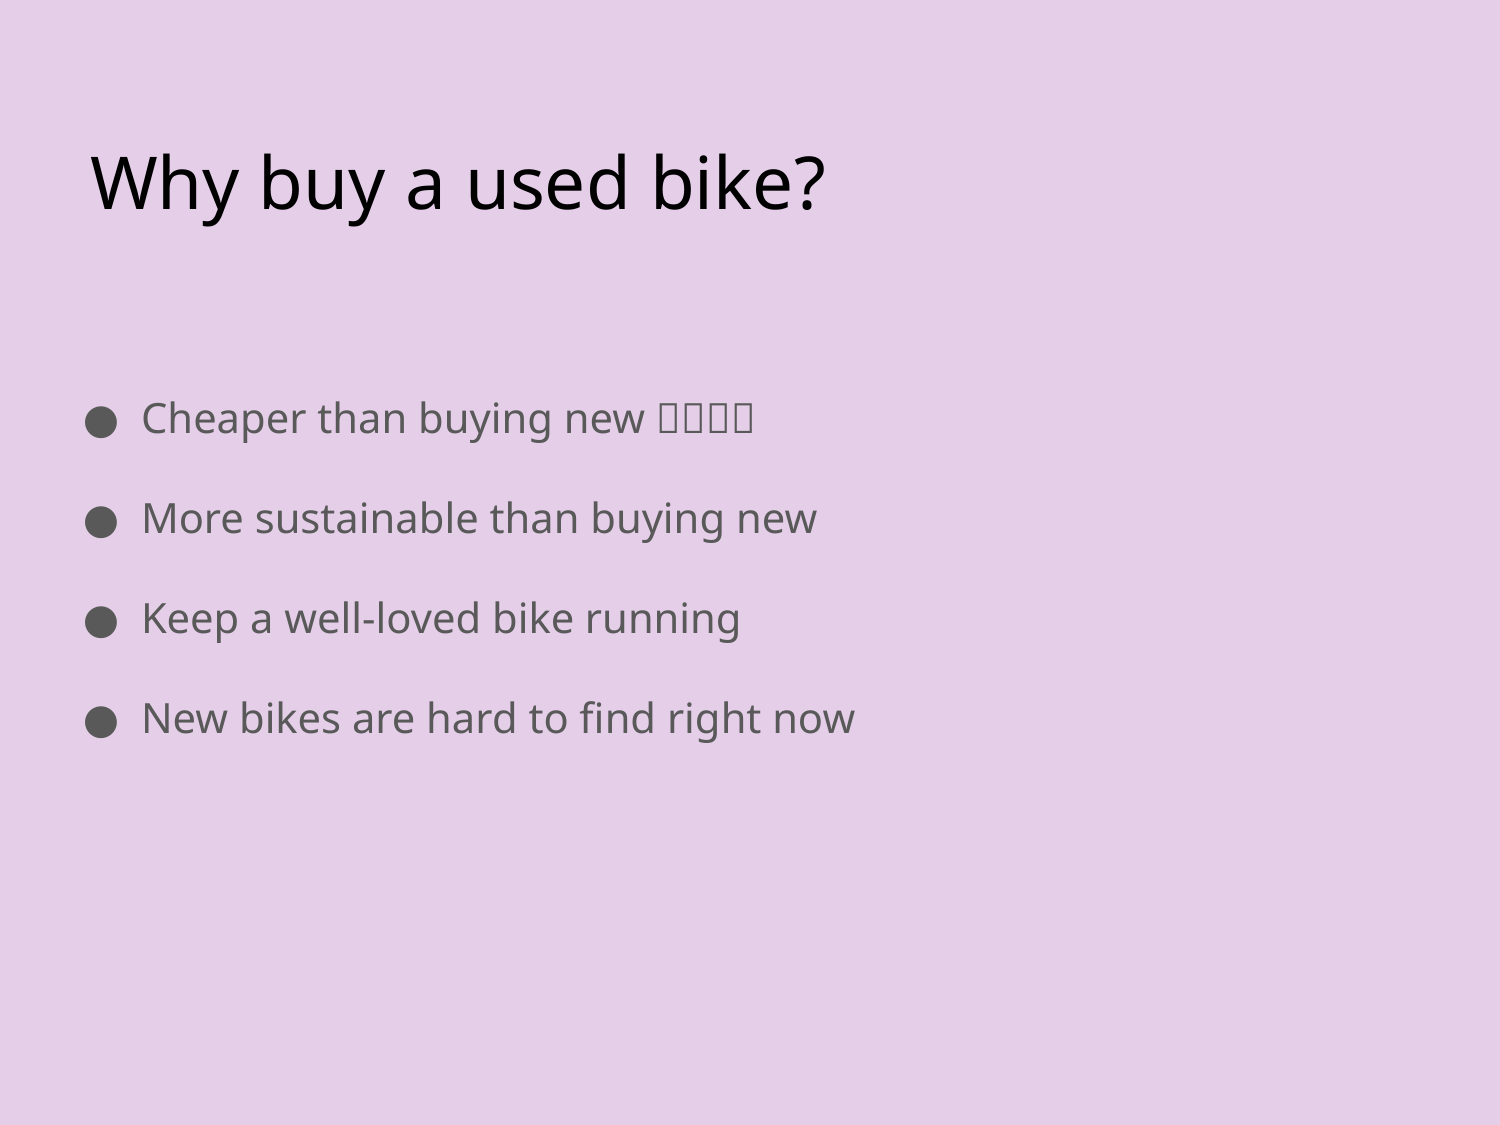

# Why buy a used bike?
Cheaper than buying new 🤑🤑🤑🤑
More sustainable than buying new
Keep a well-loved bike running
New bikes are hard to find right now